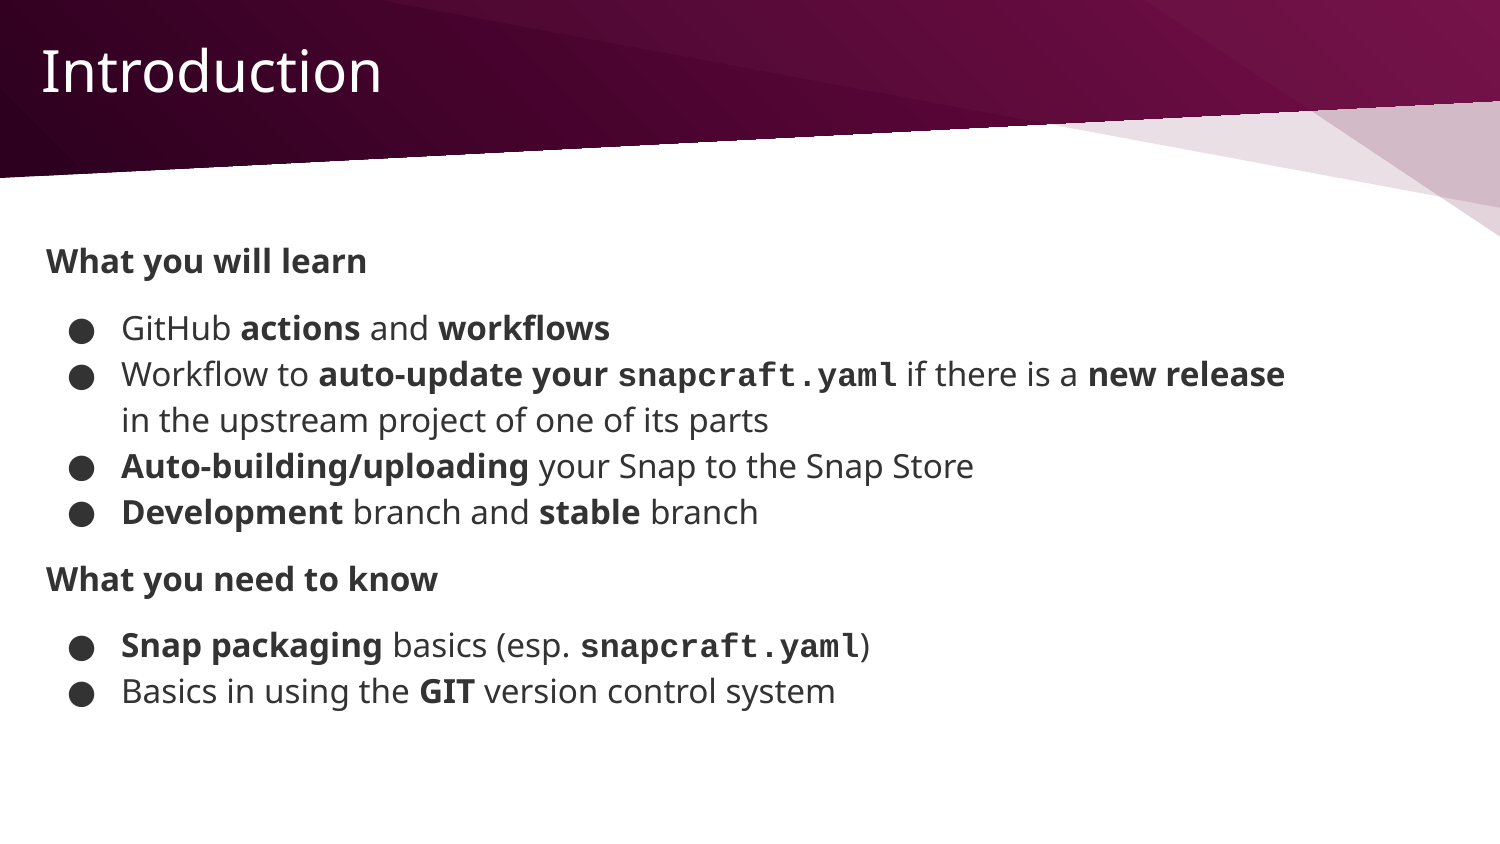

Introduction
# What you will learn
GitHub actions and workflows
Workflow to auto-update your snapcraft.yaml if there is a new release in the upstream project of one of its parts
Auto-building/uploading your Snap to the Snap Store
Development branch and stable branch
What you need to know
Snap packaging basics (esp. snapcraft.yaml)
Basics in using the GIT version control system